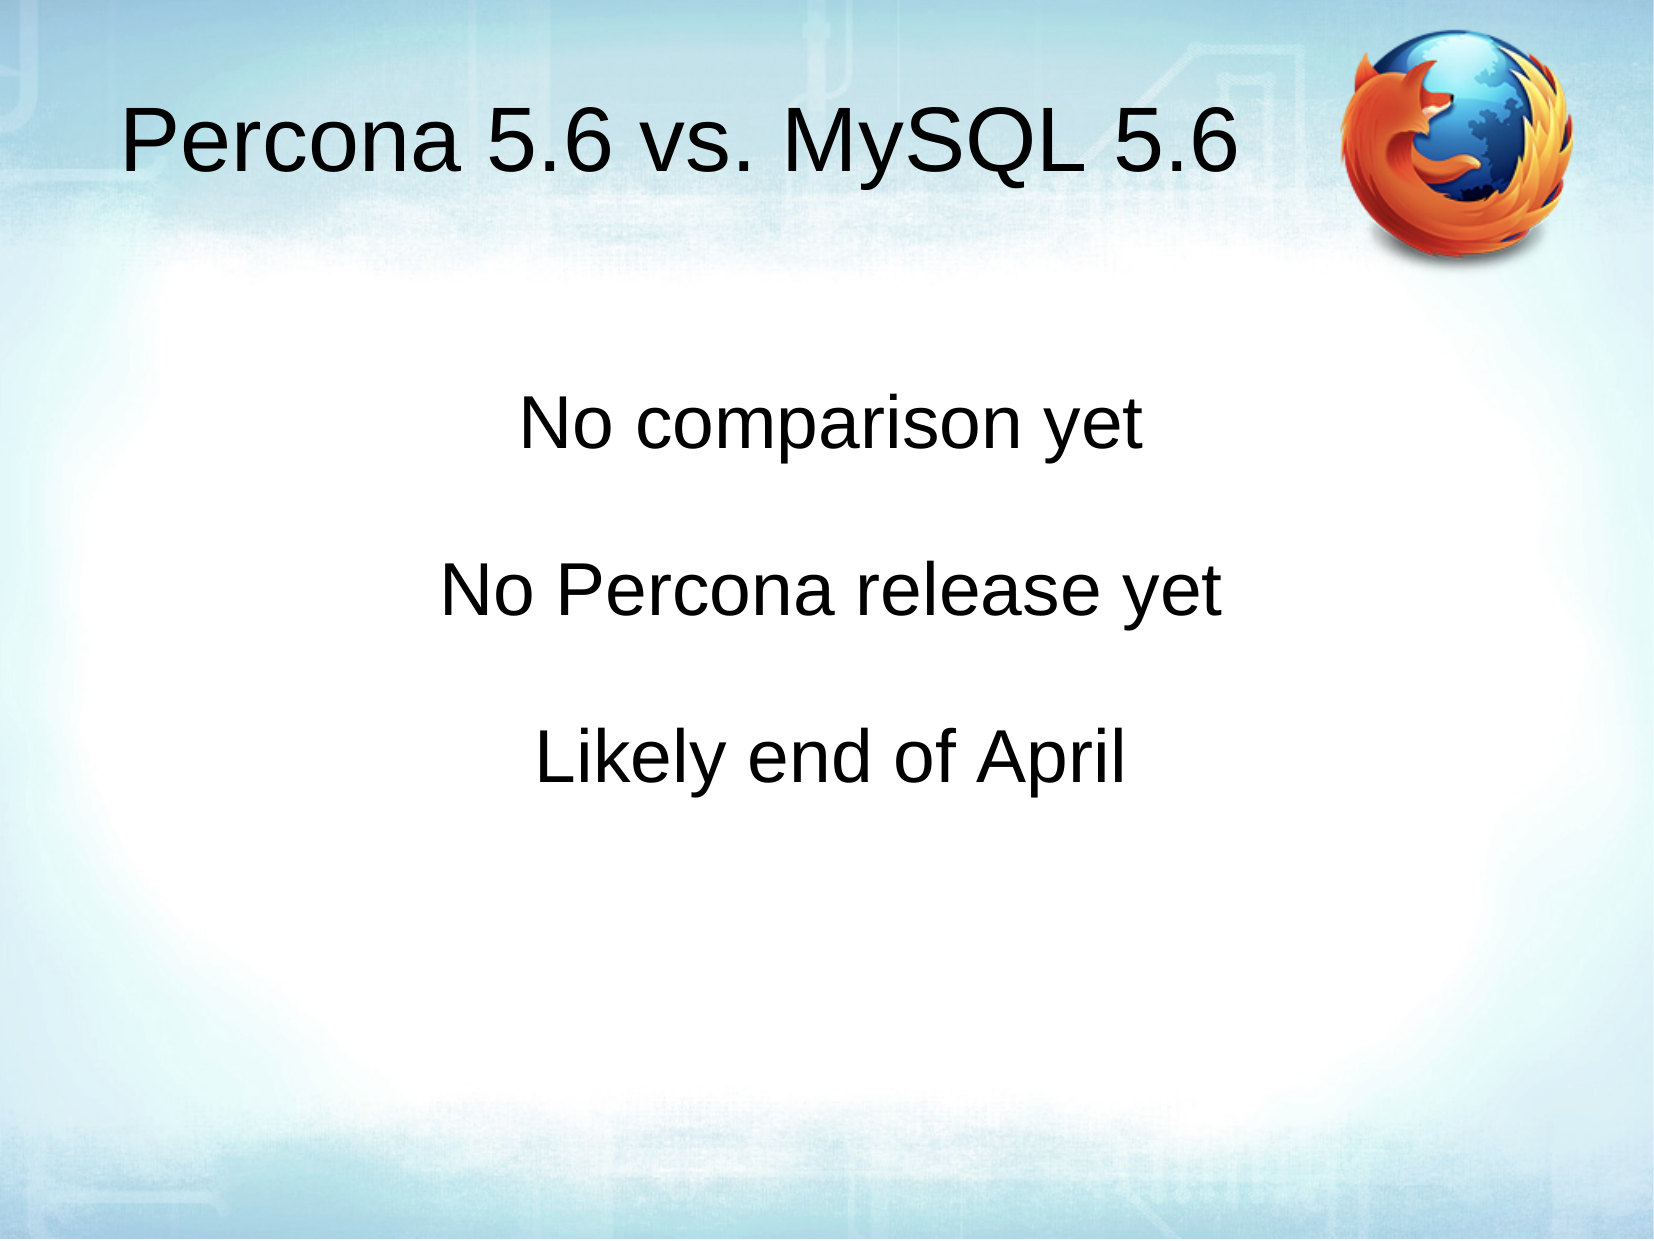

# Percona 5.6 vs. MySQL 5.6
No comparison yet
No Percona release yet
Likely end of April